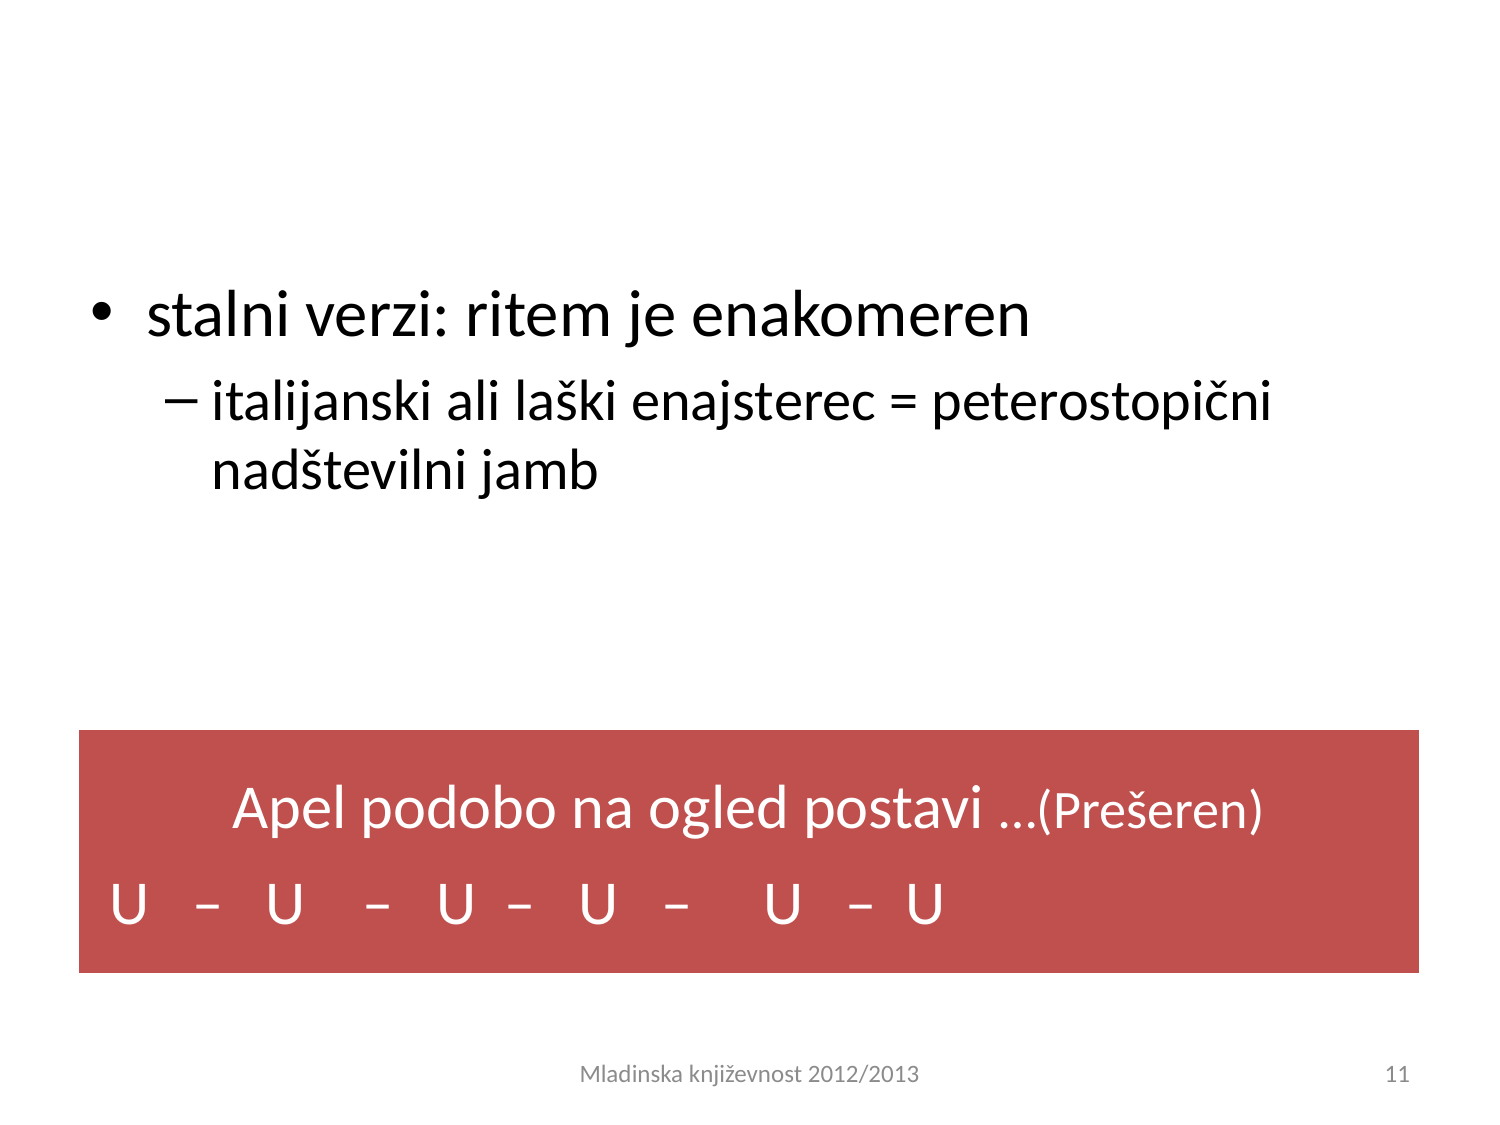

#
stalni verzi: ritem je enakomeren
italijanski ali laški enajsterec = peterostopični nadštevilni jamb
Apel podobo na ogled postavi …(Prešeren)
 U – U – U – U – U – U
Mladinska književnost 2012/2013